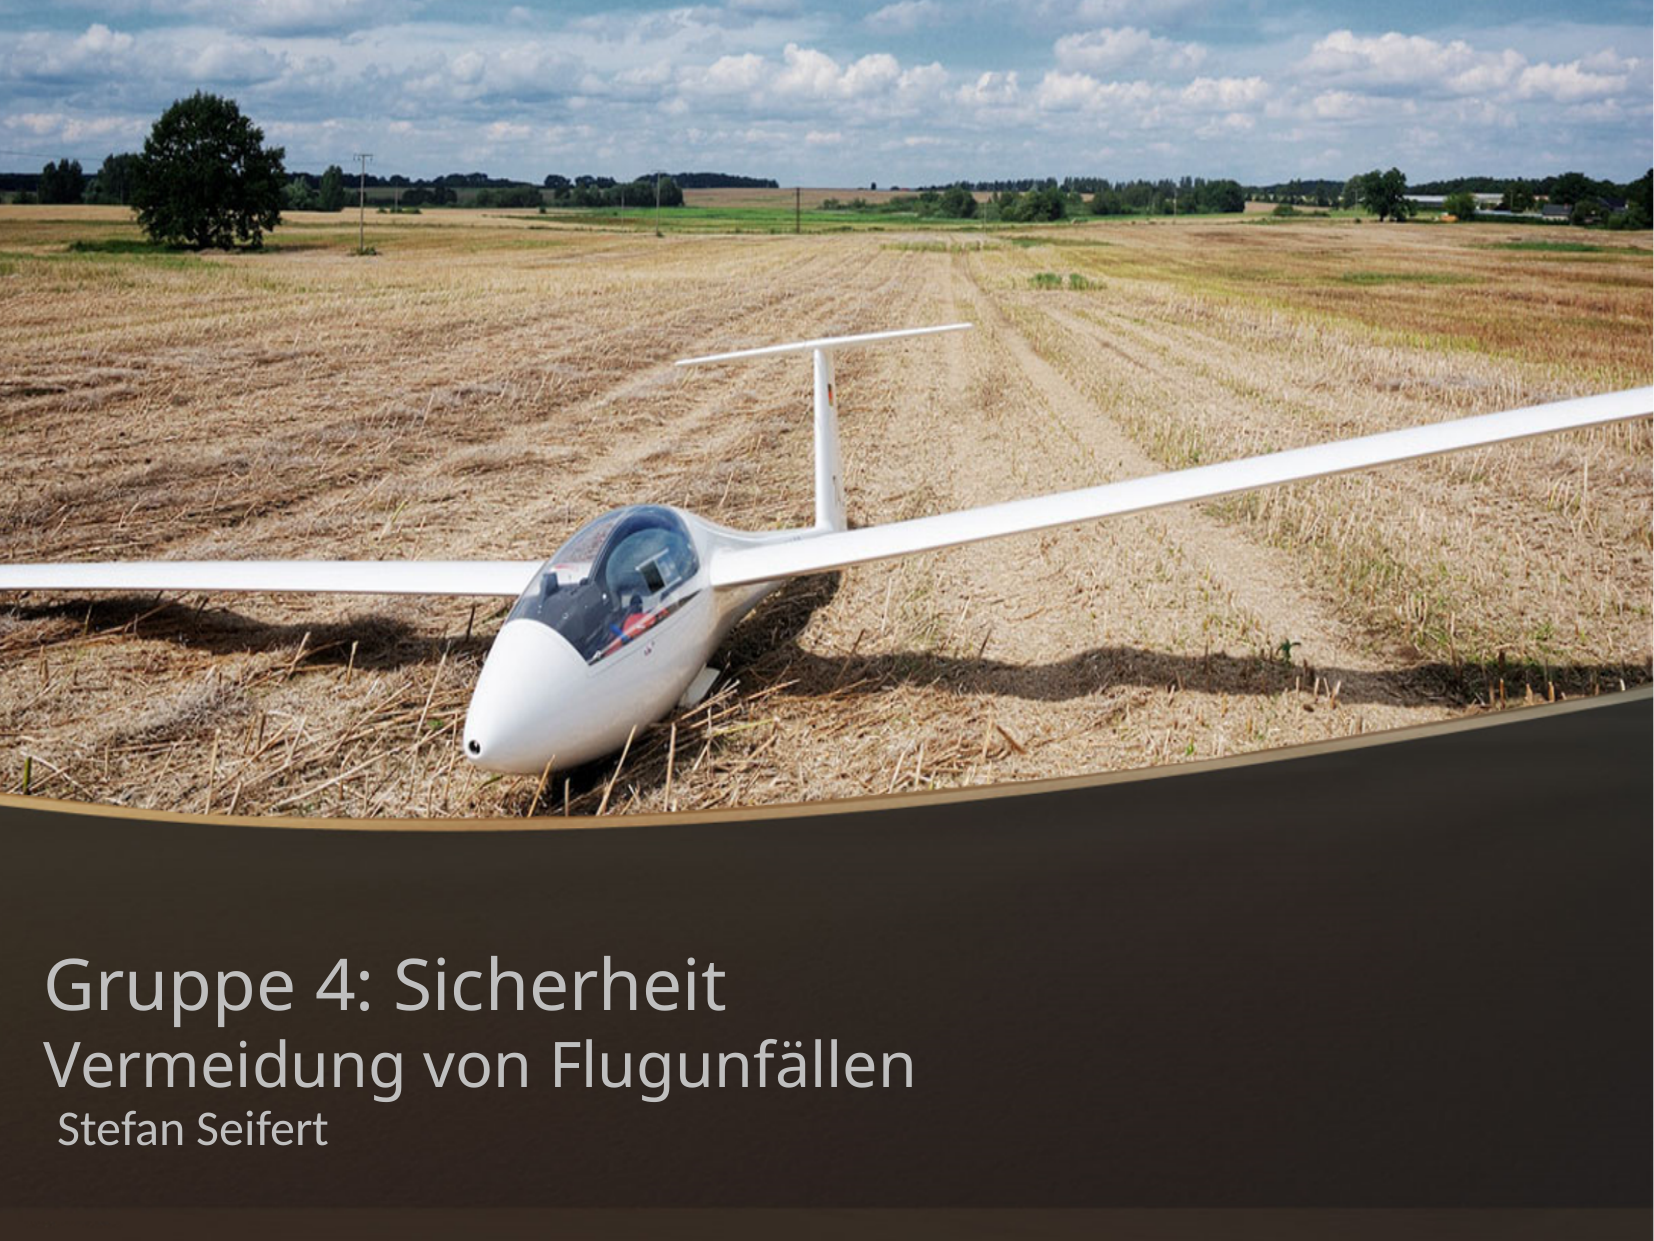

# Gruppe 4: Sicherheit Vermeidung von Flugunfällen
Stefan Seifert